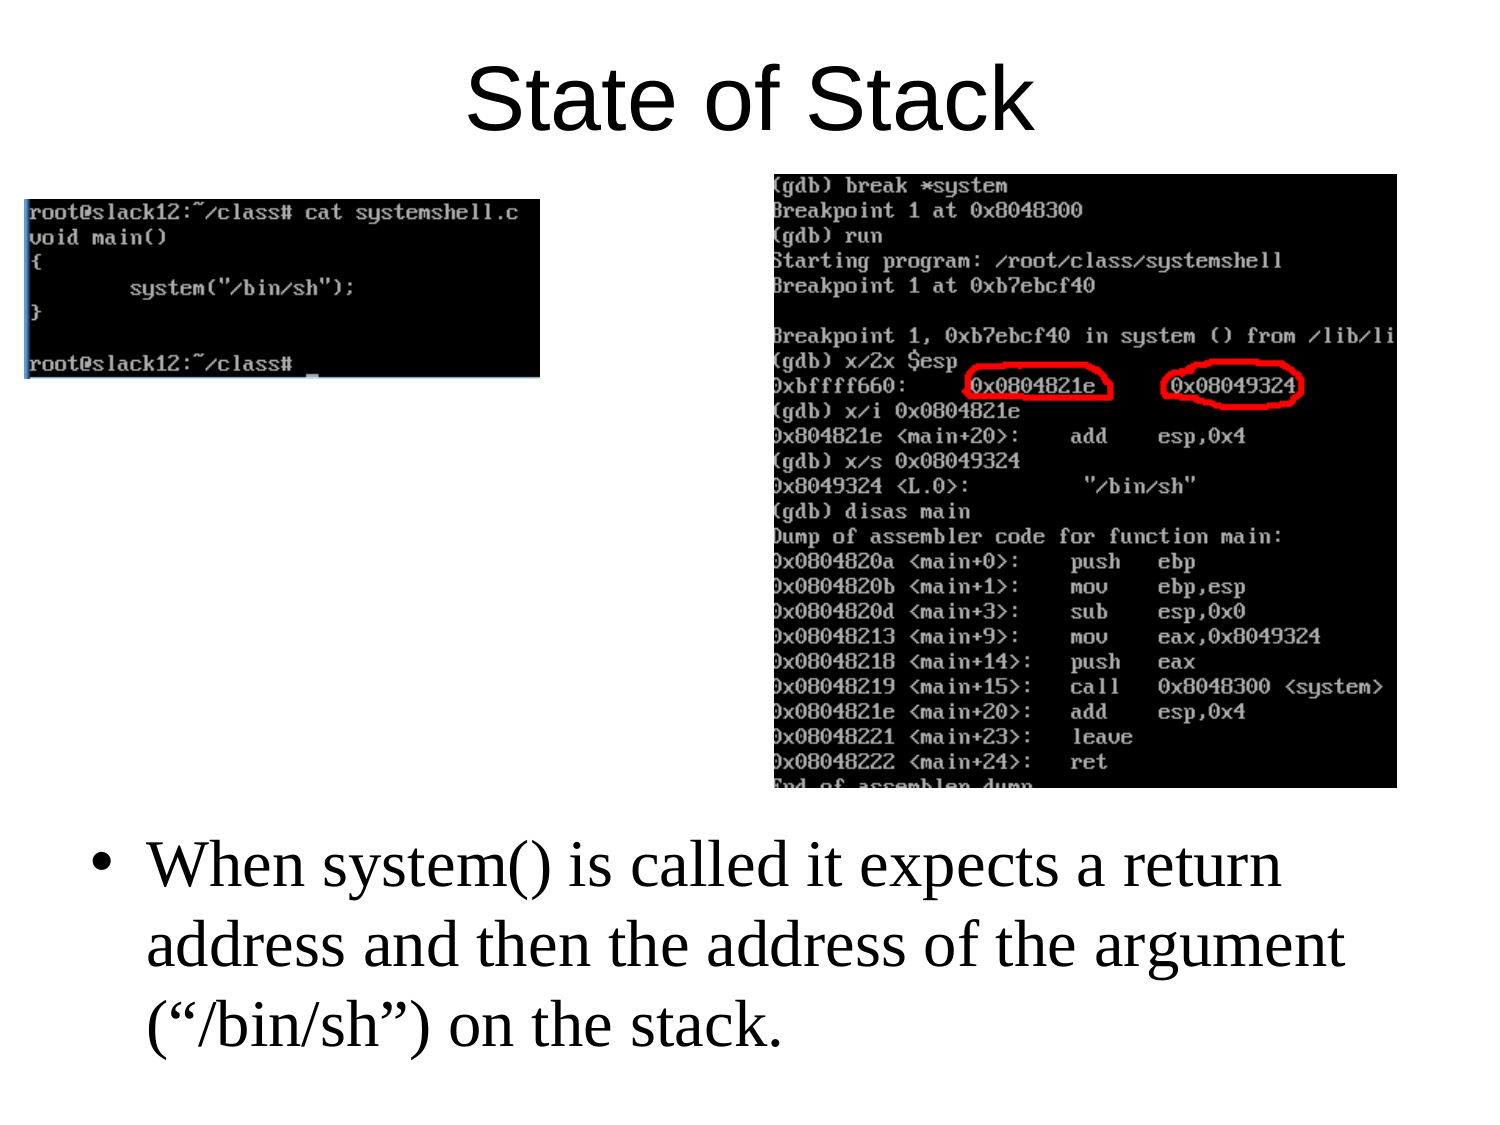

# State of Stack
When system() is called it expects a return address and then the address of the argument (“/bin/sh”) on the stack.